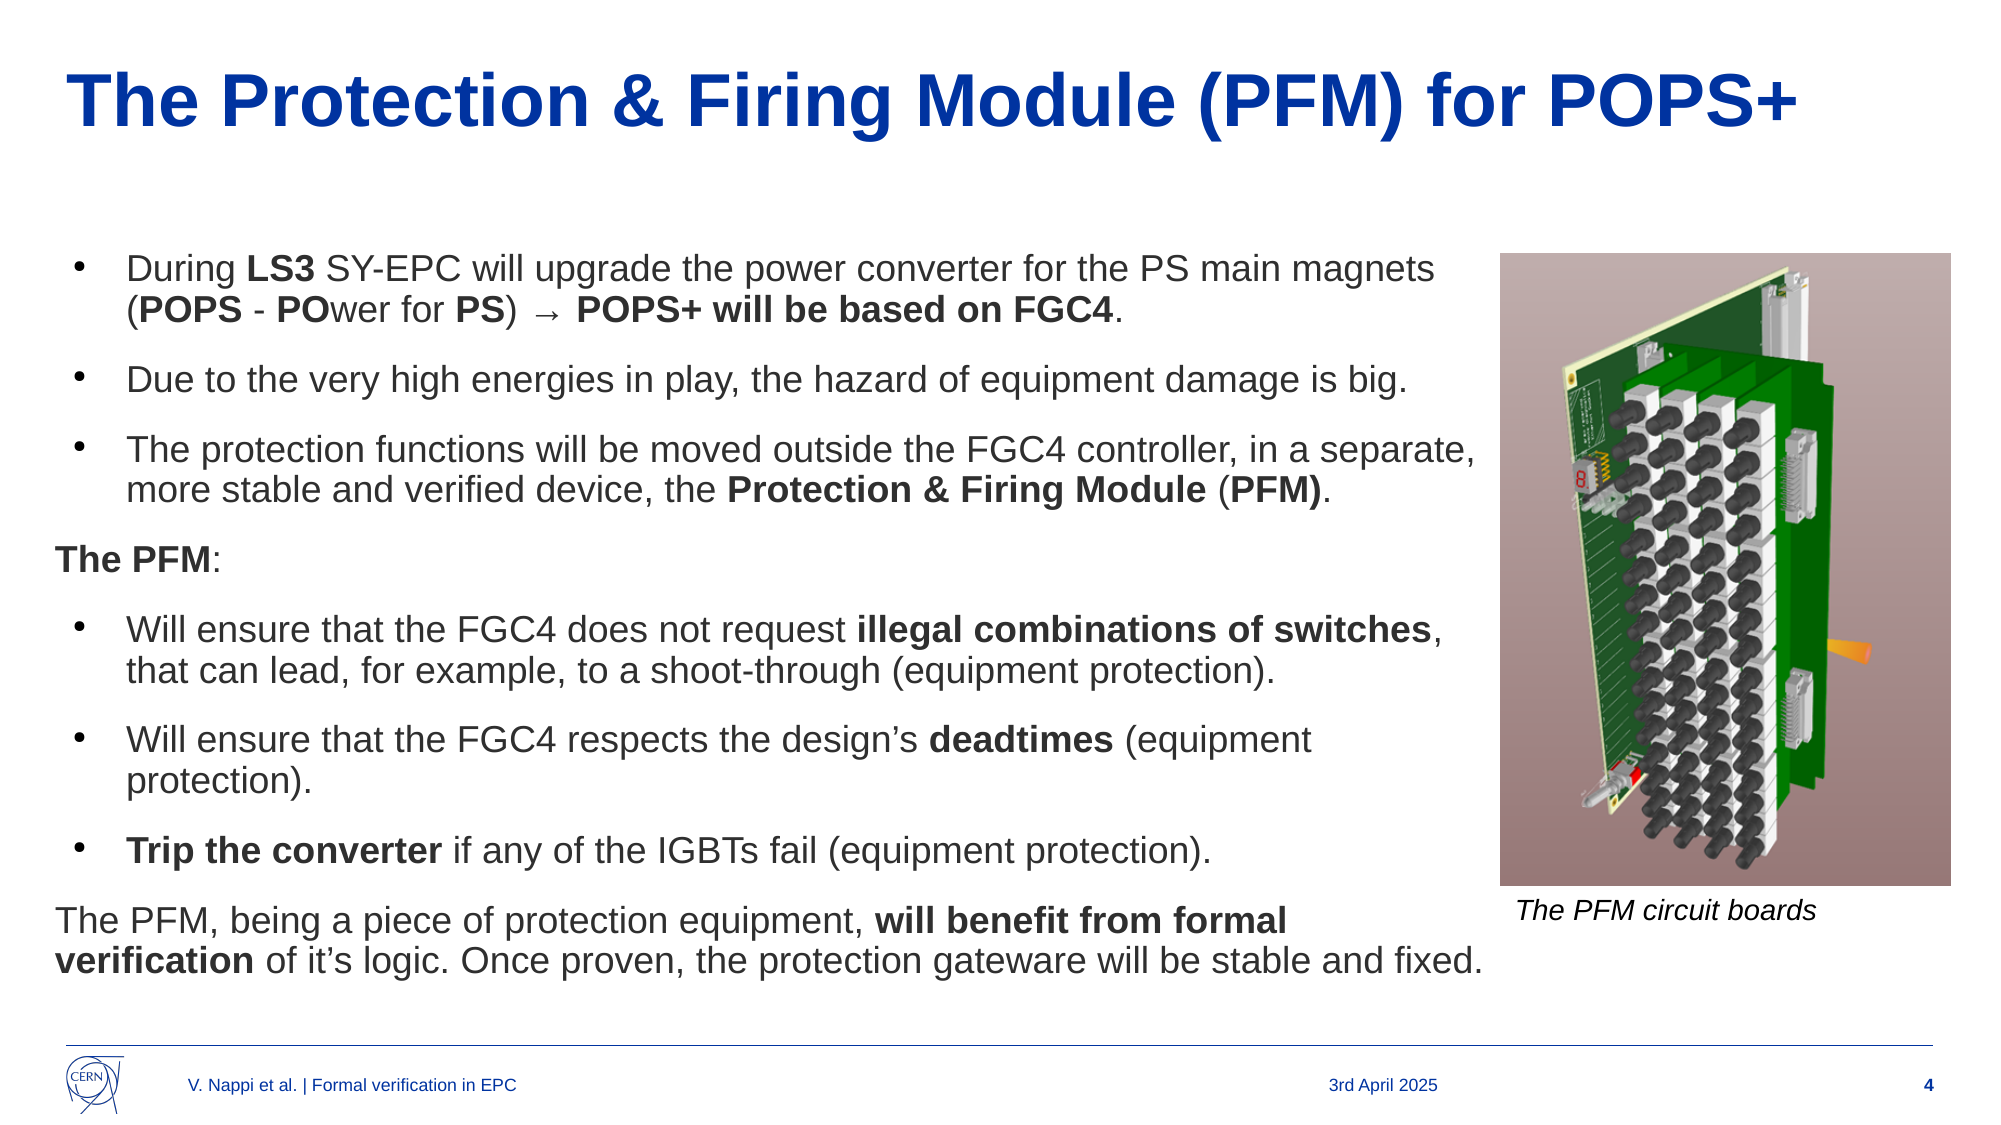

The Protection & Firing Module (PFM) for POPS+
# During LS3 SY-EPC will upgrade the power converter for the PS main magnets (POPS - POwer for PS) → POPS+ will be based on FGC4.
Due to the very high energies in play, the hazard of equipment damage is big.
The protection functions will be moved outside the FGC4 controller, in a separate, more stable and verified device, the Protection & Firing Module (PFM).
The PFM:
Will ensure that the FGC4 does not request illegal combinations of switches, that can lead, for example, to a shoot-through (equipment protection).
Will ensure that the FGC4 respects the design’s deadtimes (equipment protection).
Trip the converter if any of the IGBTs fail (equipment protection).
The PFM, being a piece of protection equipment, will benefit from formal verification of it’s logic. Once proven, the protection gateware will be stable and fixed.
The PFM circuit boards
V. Nappi et al. | Formal verification in EPC
3rd April 2025
4